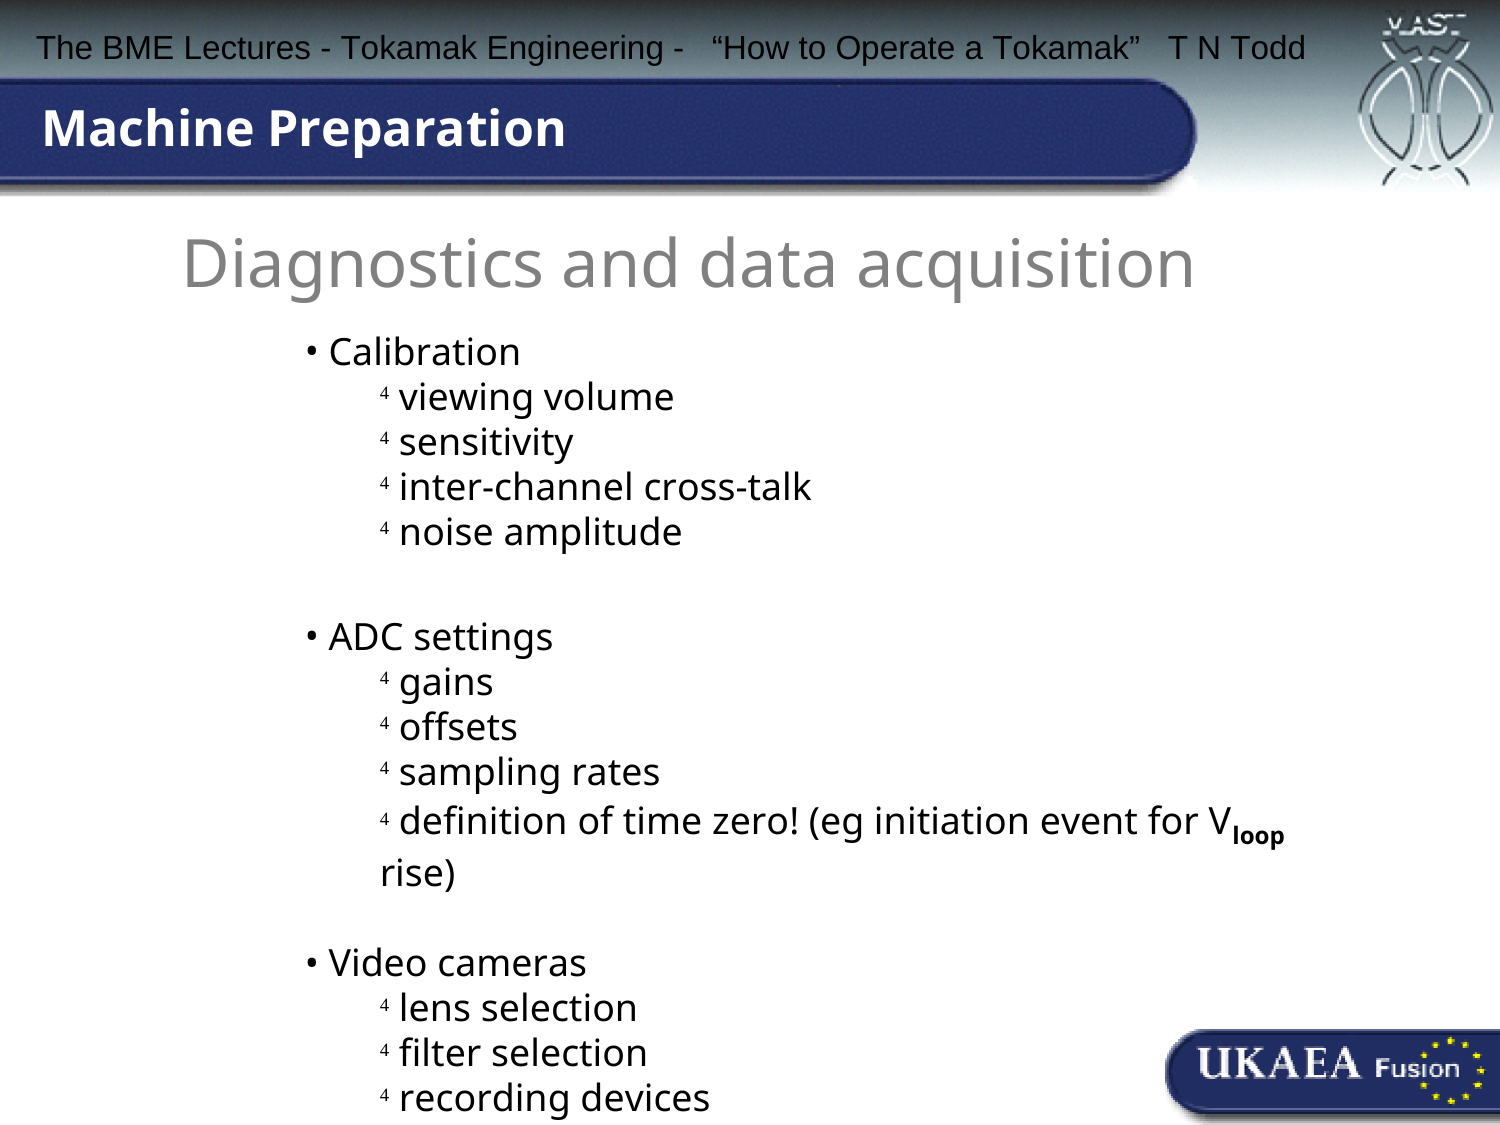

Machine Preparation
The BME Lectures - Tokamak Engineering - “How to Operate a Tokamak” T N Todd
Diagnostics and data acquisition
 Calibration
 viewing volume
 sensitivity
 inter-channel cross-talk
 noise amplitude
 ADC settings
 gains
 offsets
 sampling rates
 definition of time zero! (eg initiation event for Vloop rise)
 Video cameras
 lens selection
 filter selection
 recording devices